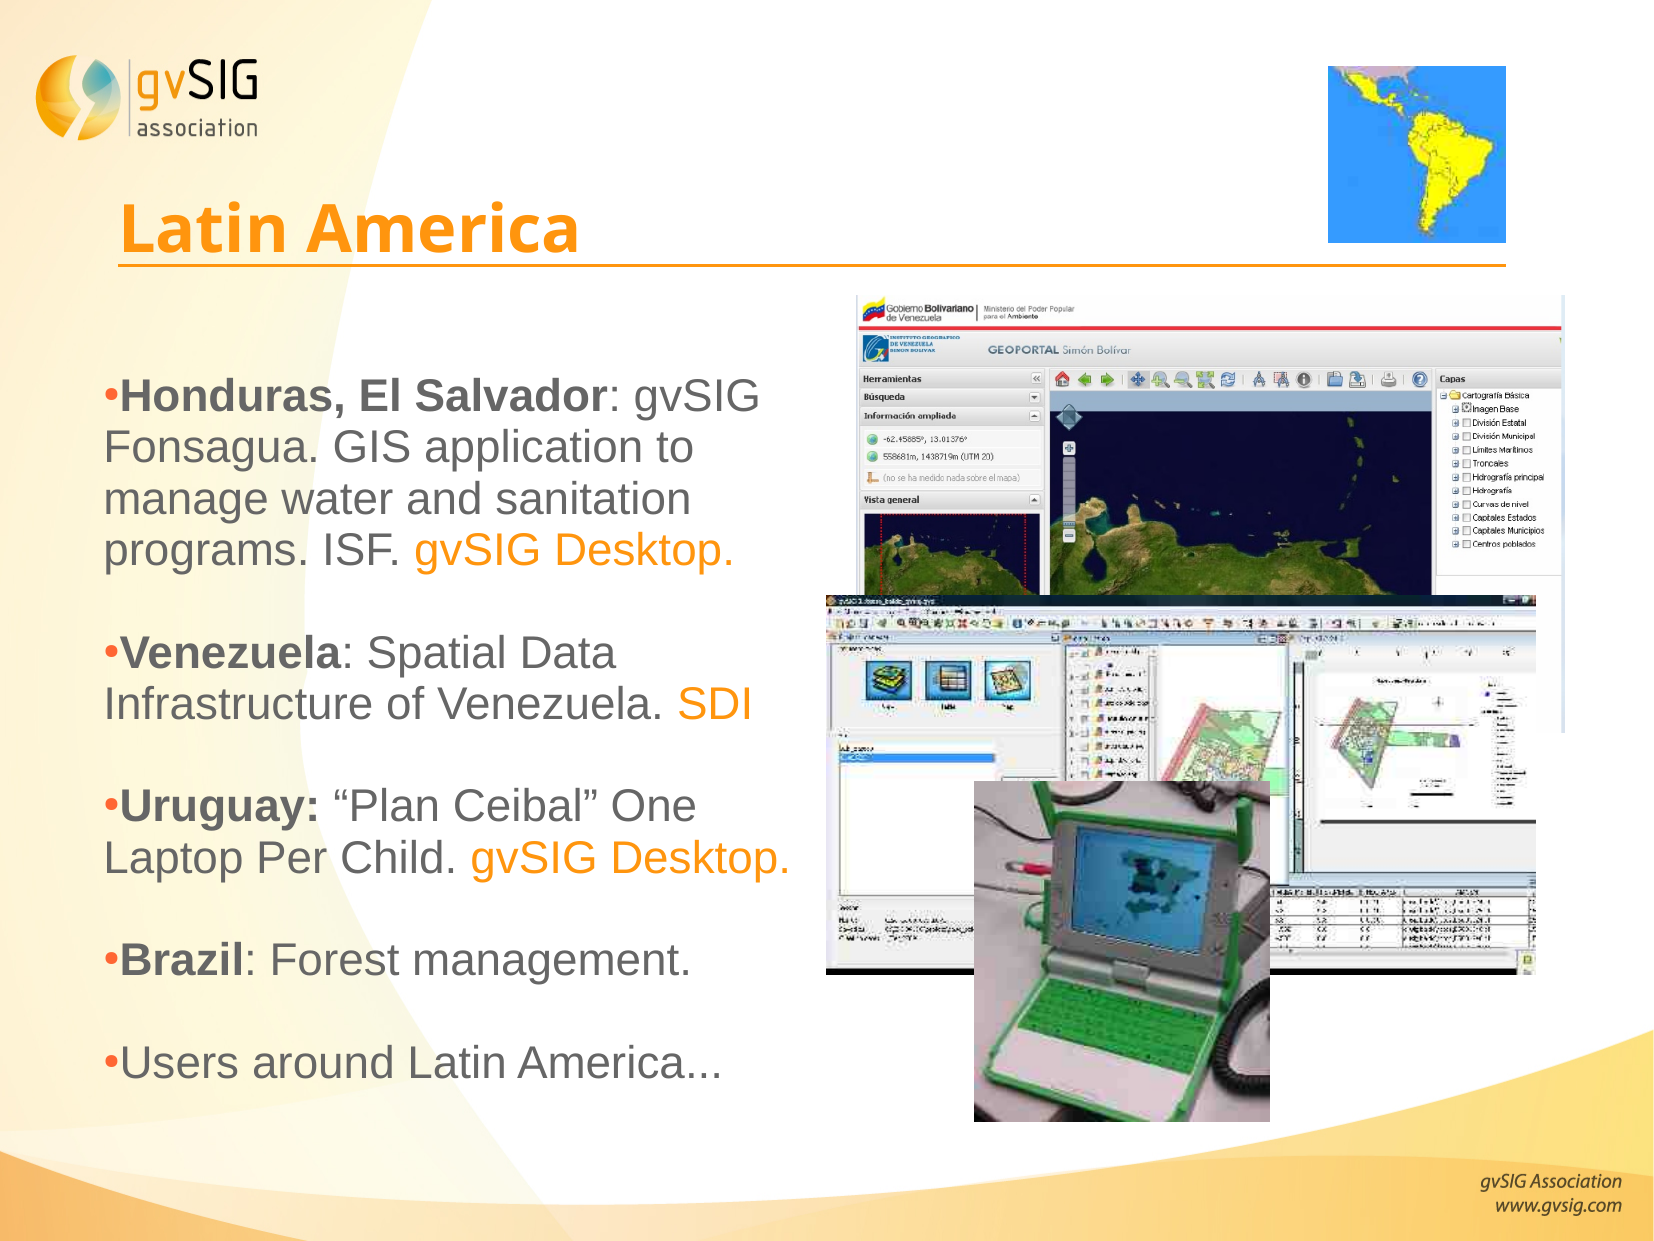

# Latin America
Honduras, El Salvador: gvSIG Fonsagua. GIS application to manage water and sanitation programs. ISF. gvSIG Desktop.
Venezuela: Spatial Data Infrastructure of Venezuela. SDI
Uruguay: “Plan Ceibal” One Laptop Per Child. gvSIG Desktop.
Brazil: Forest management.
Users around Latin America...